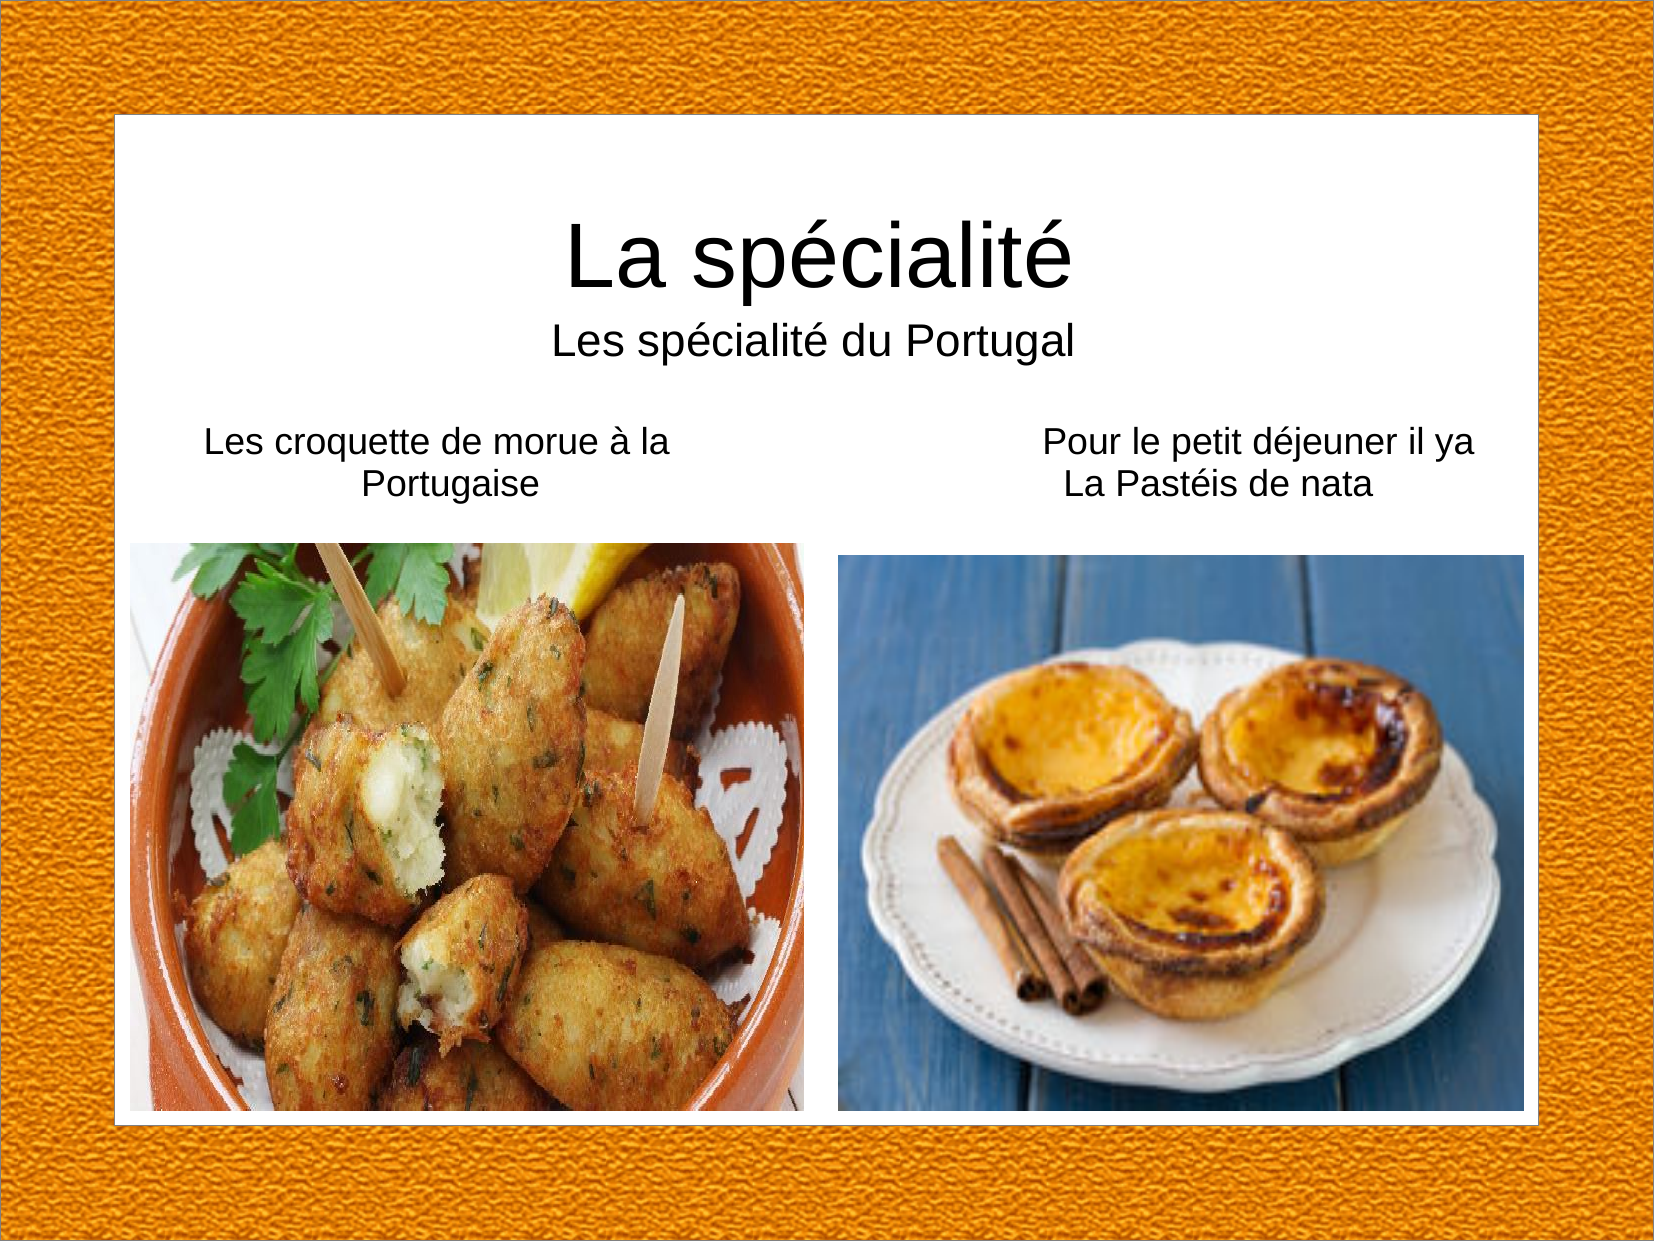

# La spécialité
 Les spécialité du Portugal
Les croquette de morue à la
 Portugaise
Pour le petit déjeuner il ya
 La Pastéis de nata